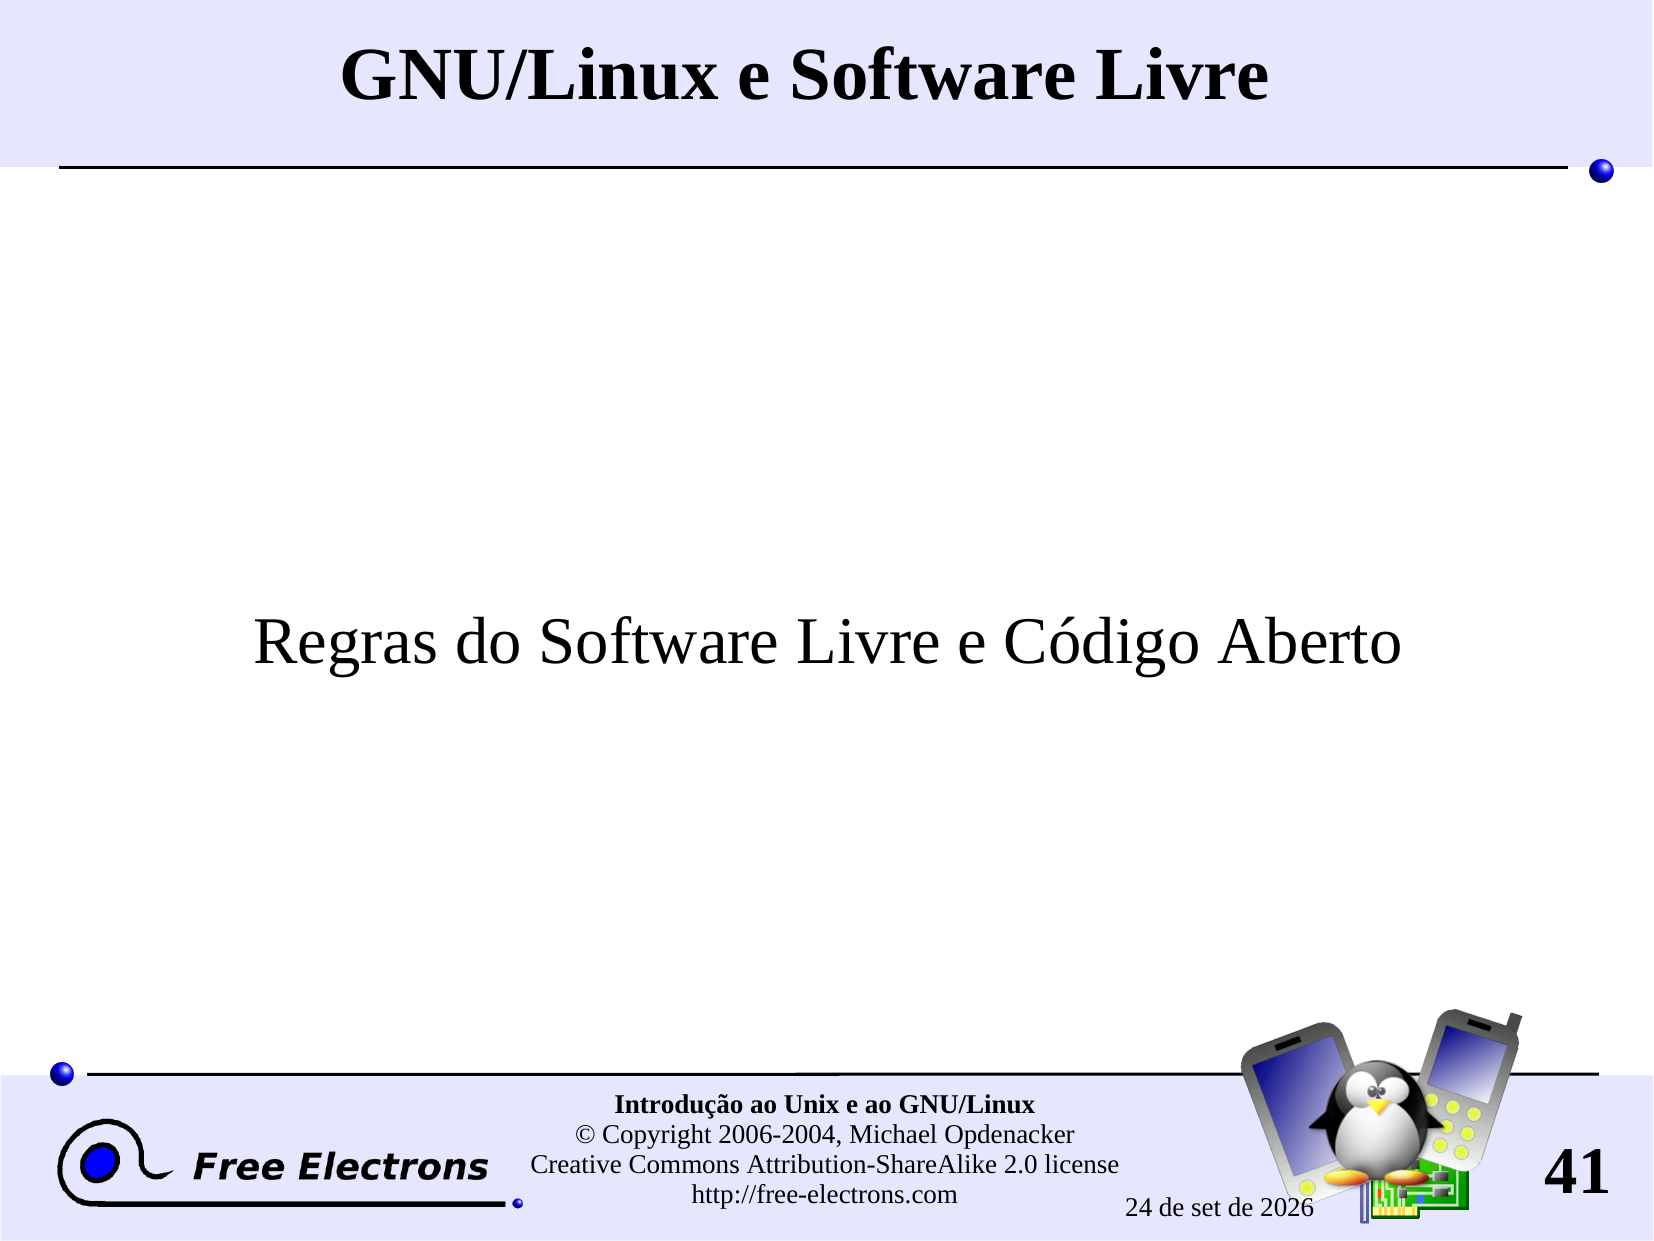

# GNU/Linux e Software Livre
Regras do Software Livre e Código Aberto